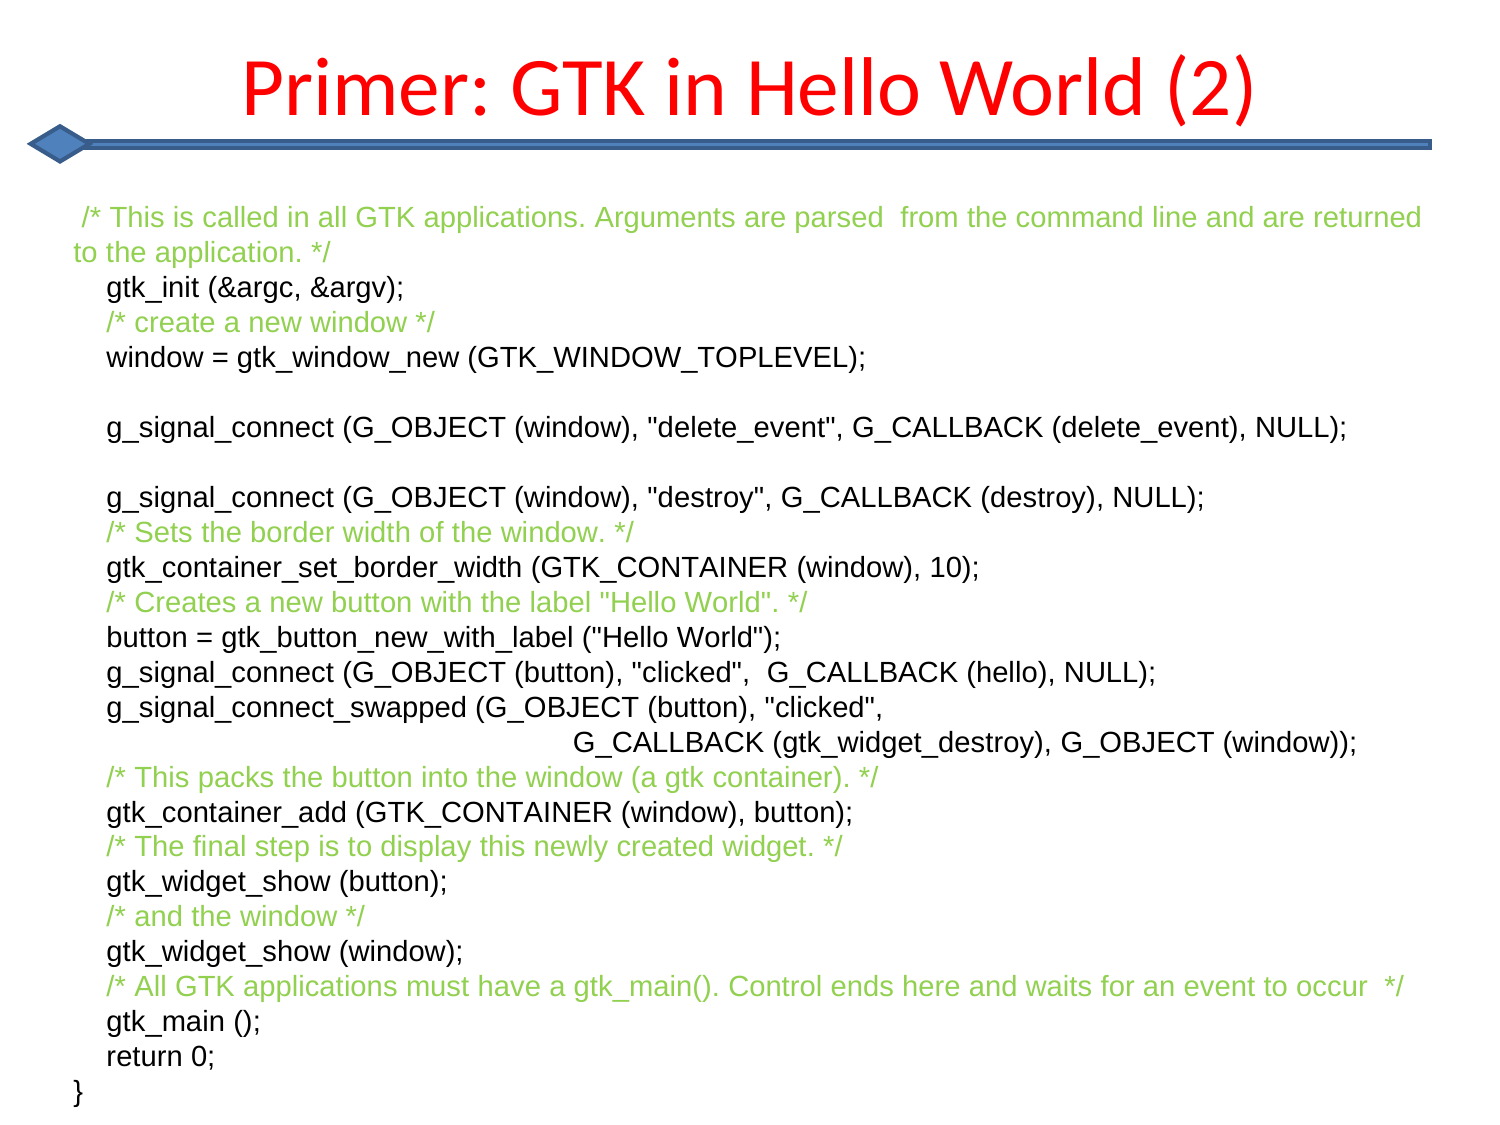

# Primer: GTK in Hello World (2)
 /* This is called in all GTK applications. Arguments are parsed from the command line and are returned to the application. */
 gtk_init (&argc, &argv);
 /* create a new window */
 window = gtk_window_new (GTK_WINDOW_TOPLEVEL);
 g_signal_connect (G_OBJECT (window), "delete_event", G_CALLBACK (delete_event), NULL);
 g_signal_connect (G_OBJECT (window), "destroy", G_CALLBACK (destroy), NULL);
 /* Sets the border width of the window. */
 gtk_container_set_border_width (GTK_CONTAINER (window), 10);
 /* Creates a new button with the label "Hello World". */
 button = gtk_button_new_with_label ("Hello World");
 g_signal_connect (G_OBJECT (button), "clicked", G_CALLBACK (hello), NULL);
 g_signal_connect_swapped (G_OBJECT (button), "clicked",
			 G_CALLBACK (gtk_widget_destroy), G_OBJECT (window));
 /* This packs the button into the window (a gtk container). */
 gtk_container_add (GTK_CONTAINER (window), button);
 /* The final step is to display this newly created widget. */
 gtk_widget_show (button);
 /* and the window */
 gtk_widget_show (window);
 /* All GTK applications must have a gtk_main(). Control ends here and waits for an event to occur */
 gtk_main ();
 return 0;
}